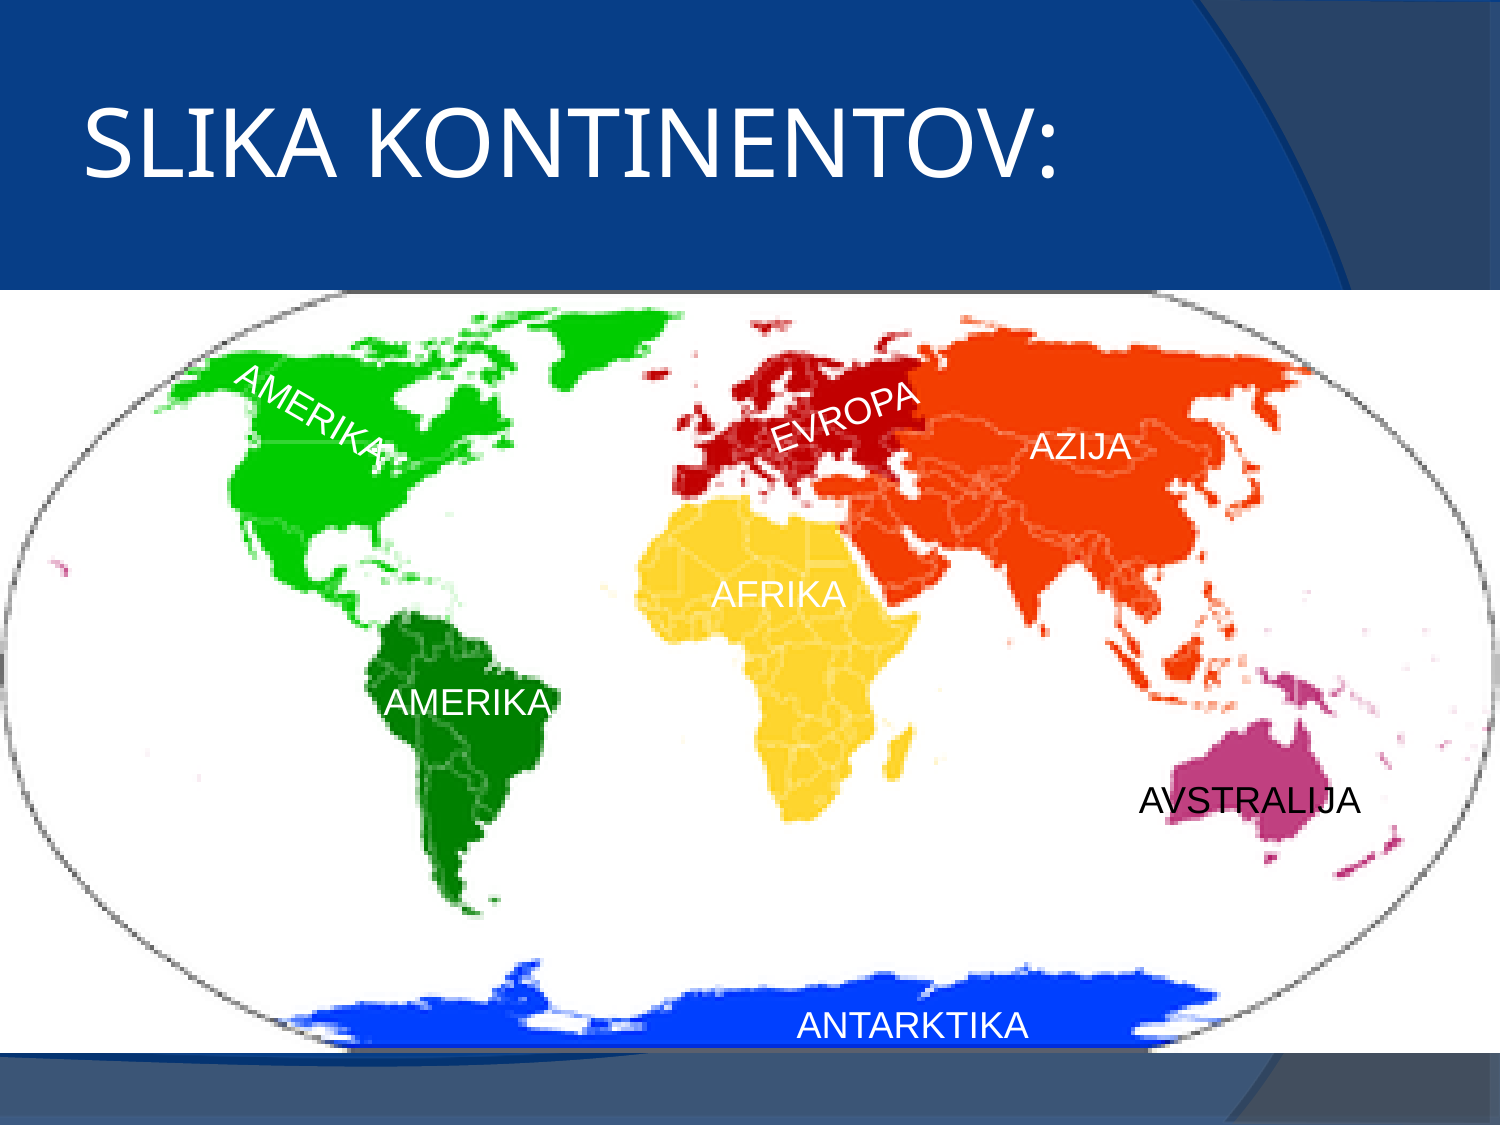

# SLIKA KONTINENTOV:
AMERIKA
EVROPA
AZIJA
AFRIKA
AMERIKA
AVSTRALIJA
ANTARKTIKA